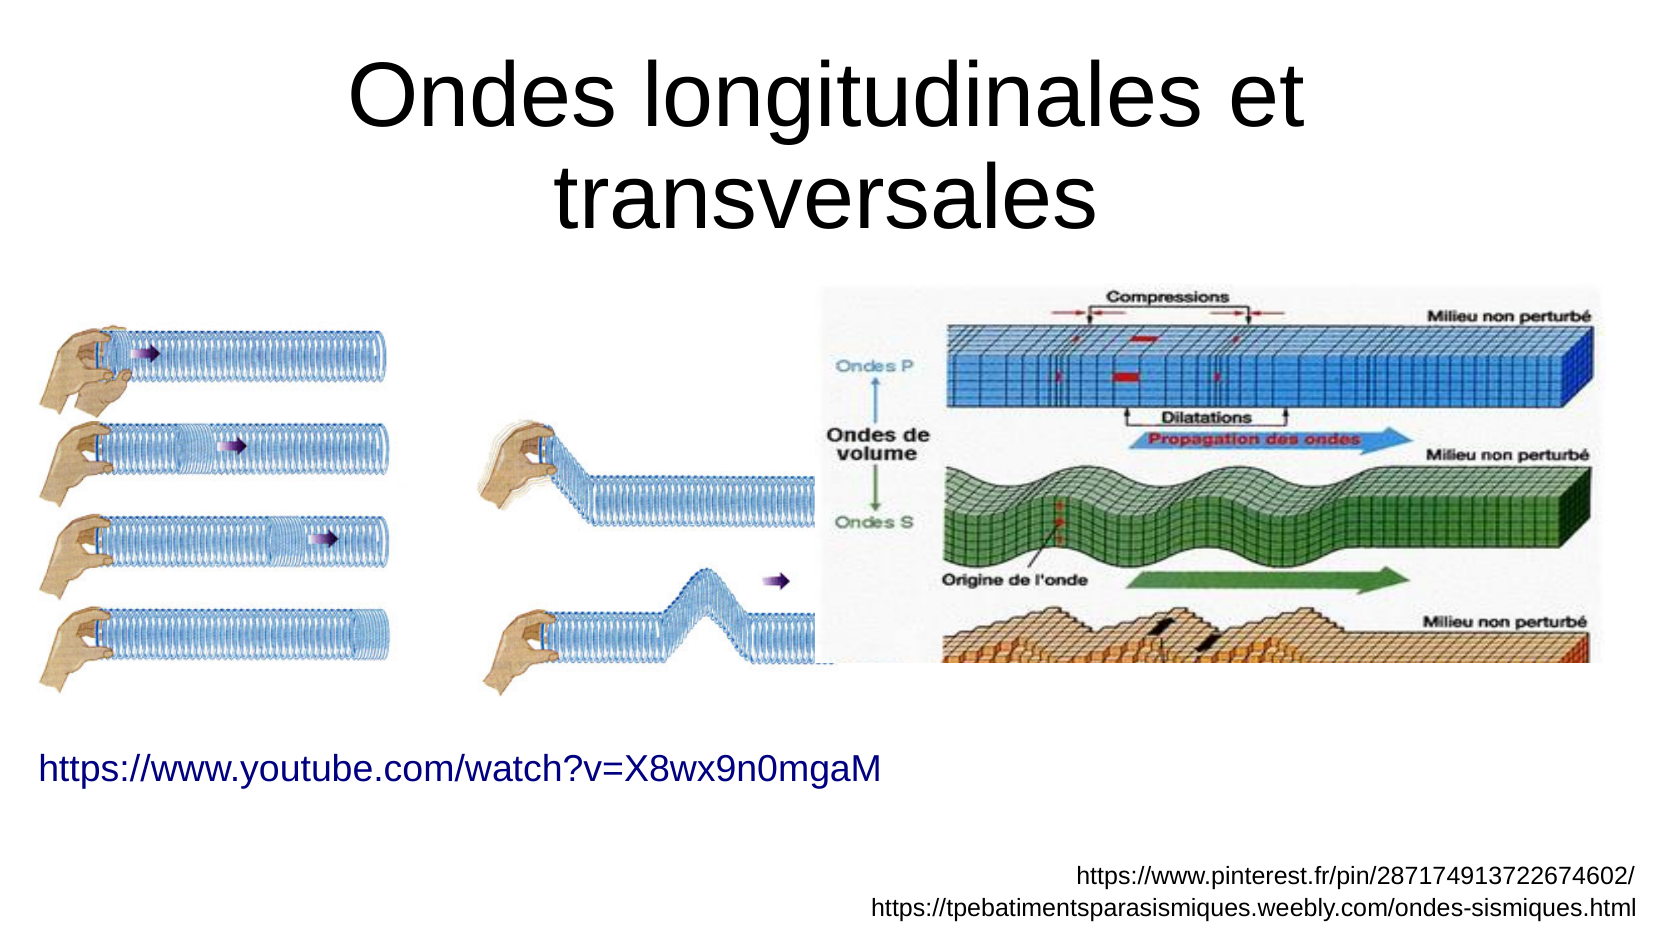

# Ondes longitudinales et transversales
https://www.youtube.com/watch?v=X8wx9n0mgaM
https://www.pinterest.fr/pin/287174913722674602/
https://tpebatimentsparasismiques.weebly.com/ondes-sismiques.html